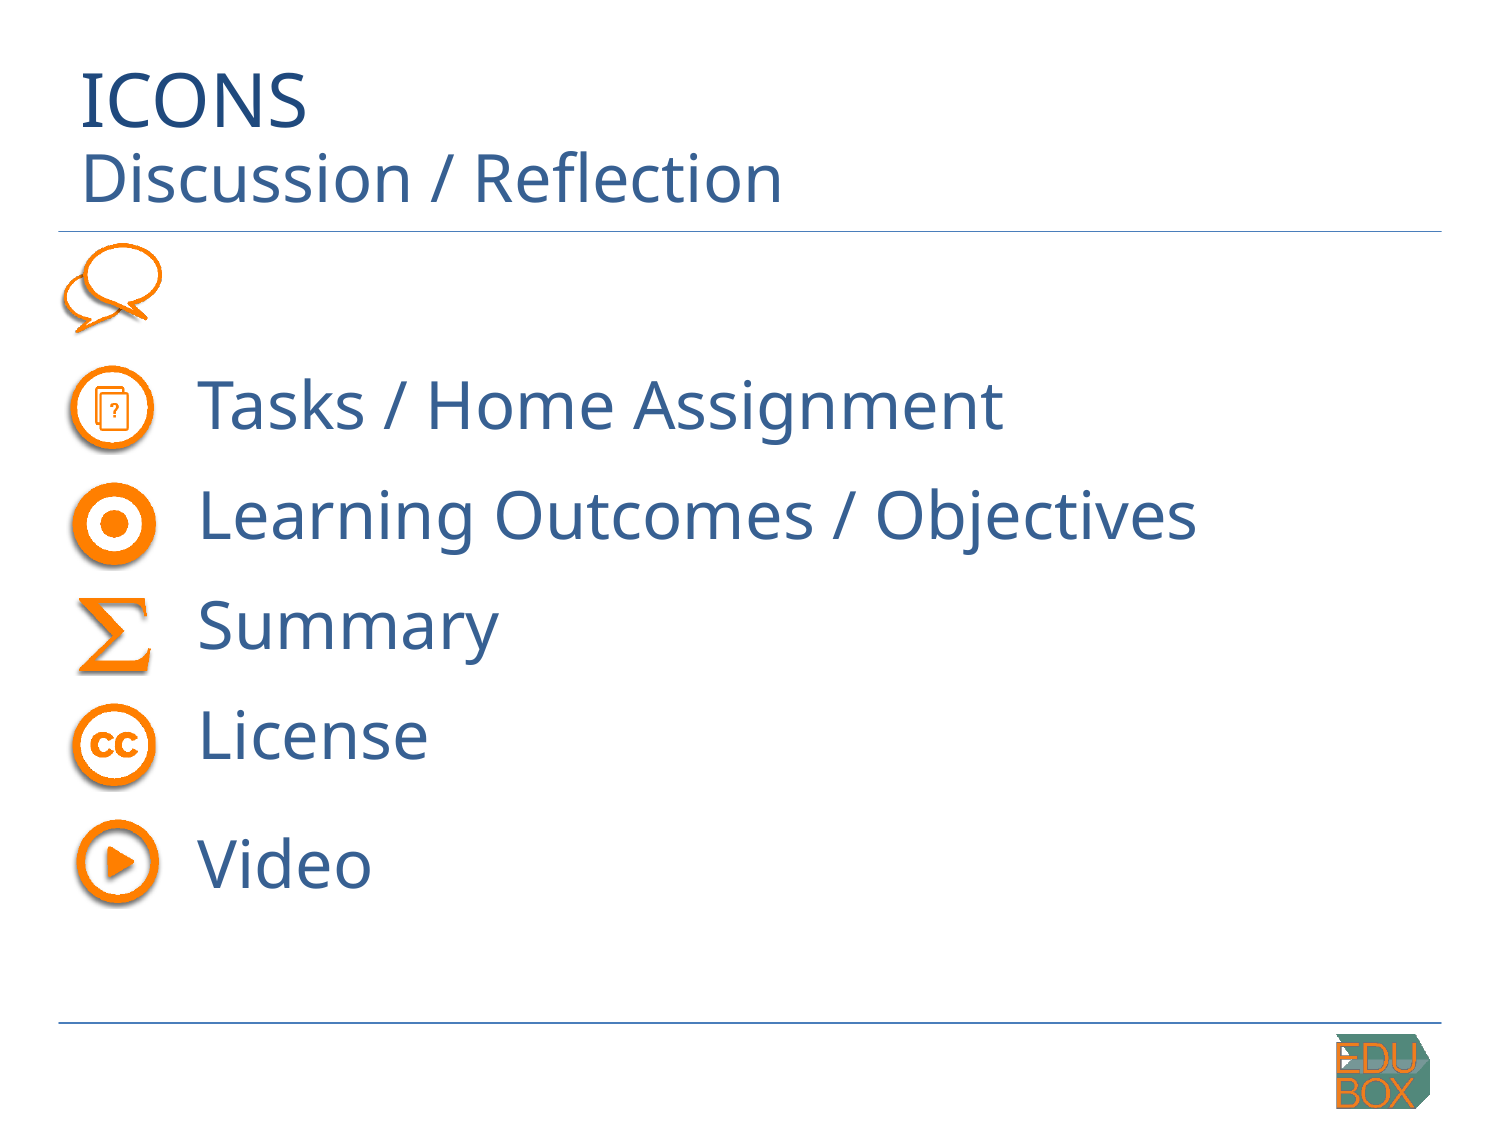

# ICONS
Discussion / Reflection
Tasks / Home Assignment
Learning Outcomes / Objectives
Summary
License
Video